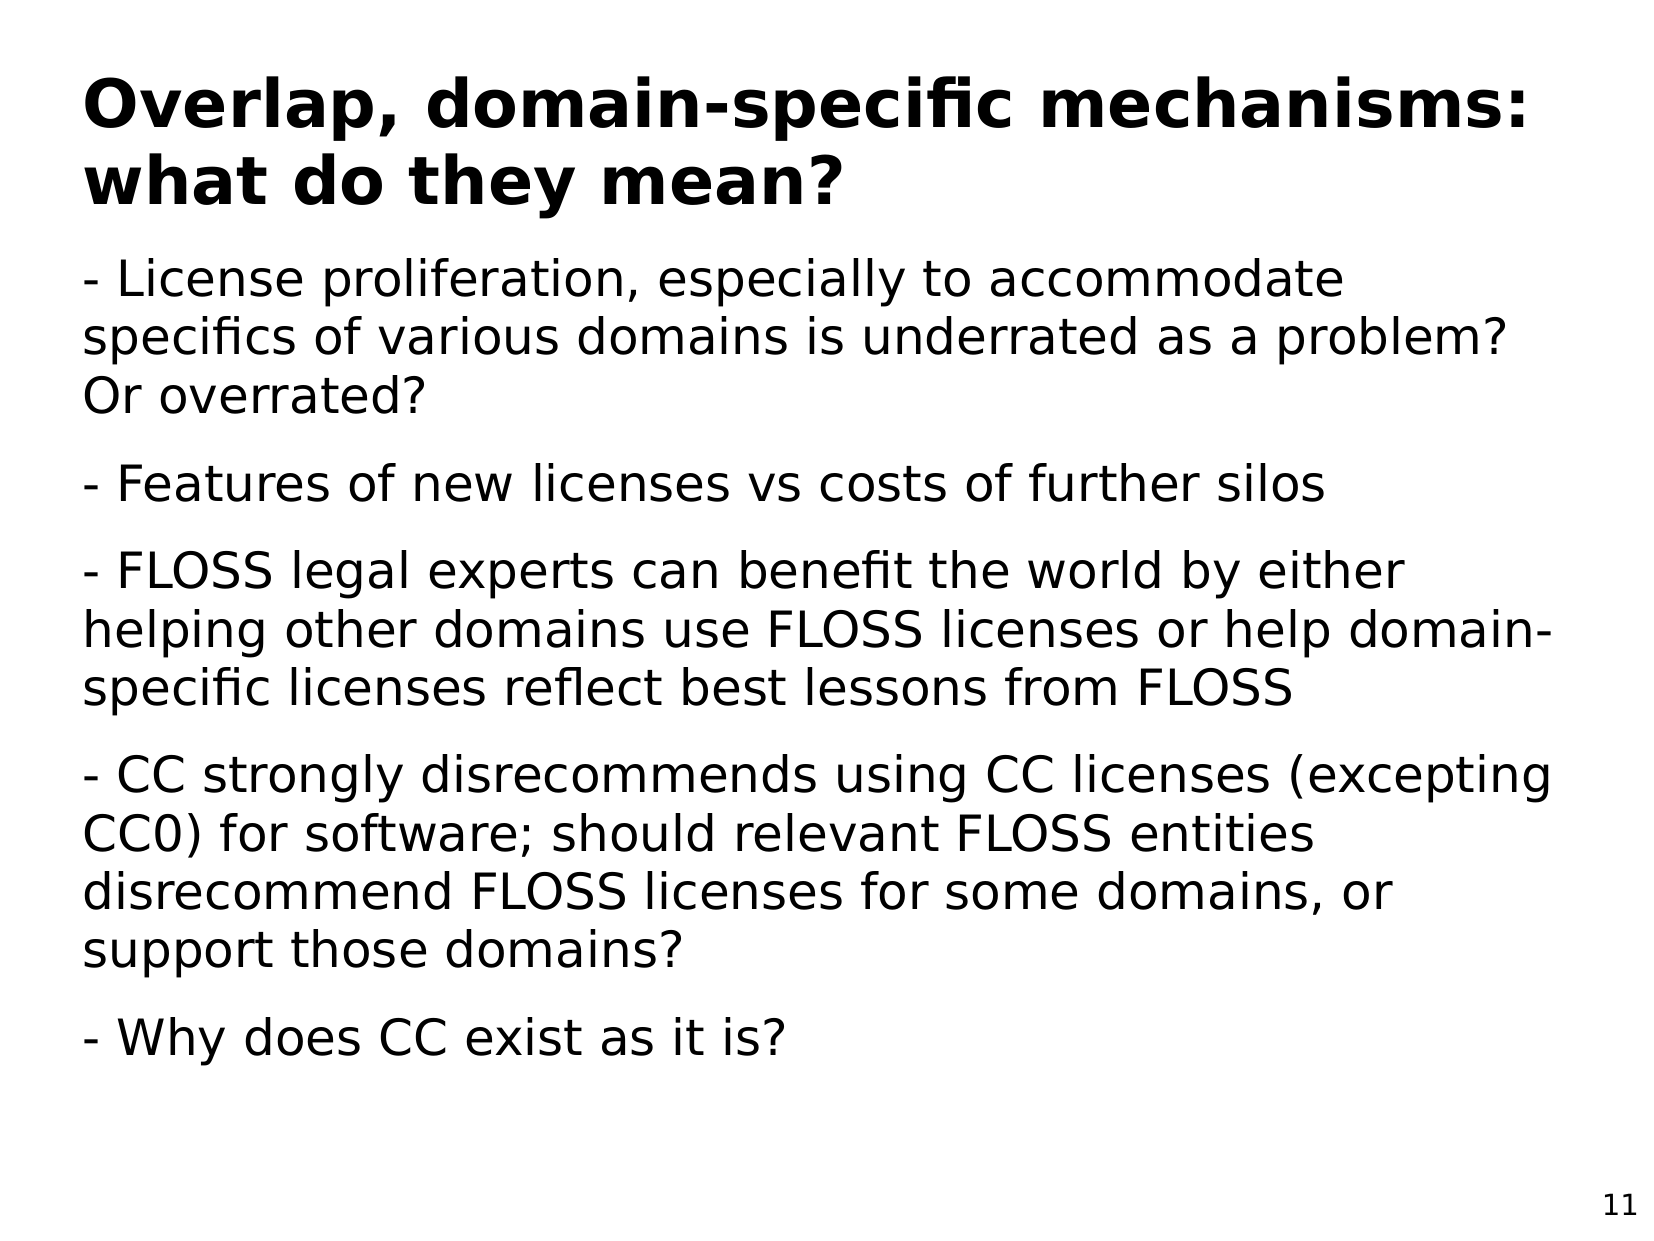

# Overlap, domain-specific mechanisms: what do they mean?
- License proliferation, especially to accommodate specifics of various domains is underrated as a problem? Or overrated?
- Features of new licenses vs costs of further silos
- FLOSS legal experts can benefit the world by either helping other domains use FLOSS licenses or help domain-specific licenses reflect best lessons from FLOSS
- CC strongly disrecommends using CC licenses (excepting CC0) for software; should relevant FLOSS entities disrecommend FLOSS licenses for some domains, or support those domains?
- Why does CC exist as it is?